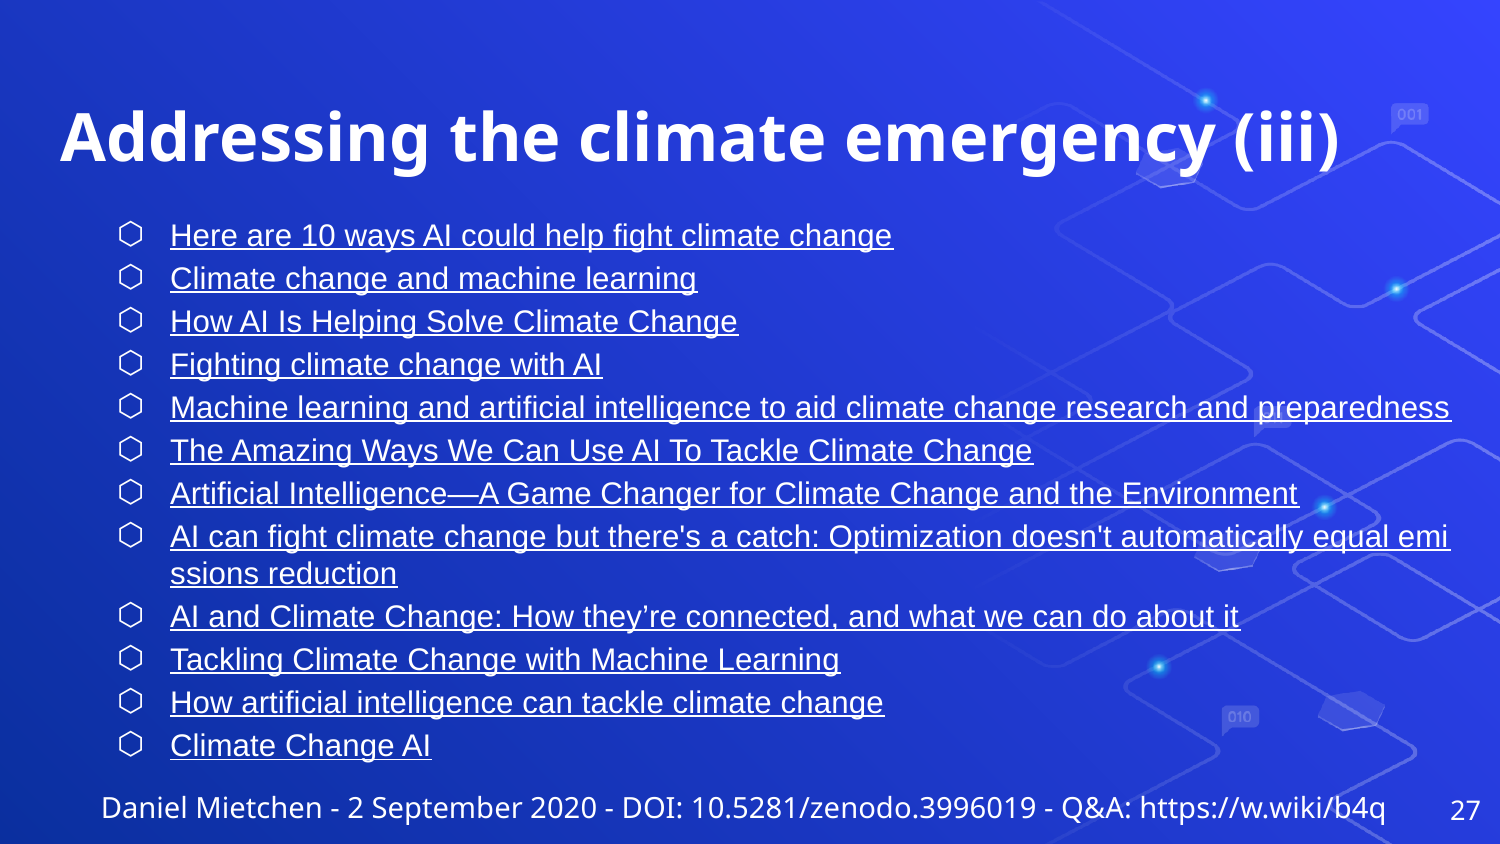

Addressing the climate emergency (iii)
# Here are 10 ways AI could help fight climate change
Climate change and machine learning
How AI Is Helping Solve Climate Change
Fighting climate change with AI
Machine learning and artificial intelligence to aid climate change research and preparedness
The Amazing Ways We Can Use AI To Tackle Climate Change
Artificial Intelligence—A Game Changer for Climate Change and the Environment
AI can fight climate change but there's a catch: Optimization doesn't automatically equal emissions reduction
AI and Climate Change: How they’re connected, and what we can do about it
Tackling Climate Change with Machine Learning
How artificial intelligence can tackle climate change
Climate Change AI
Daniel Mietchen - 2 September 2020 - DOI: 10.5281/zenodo.3996019 - Q&A: https://w.wiki/b4q